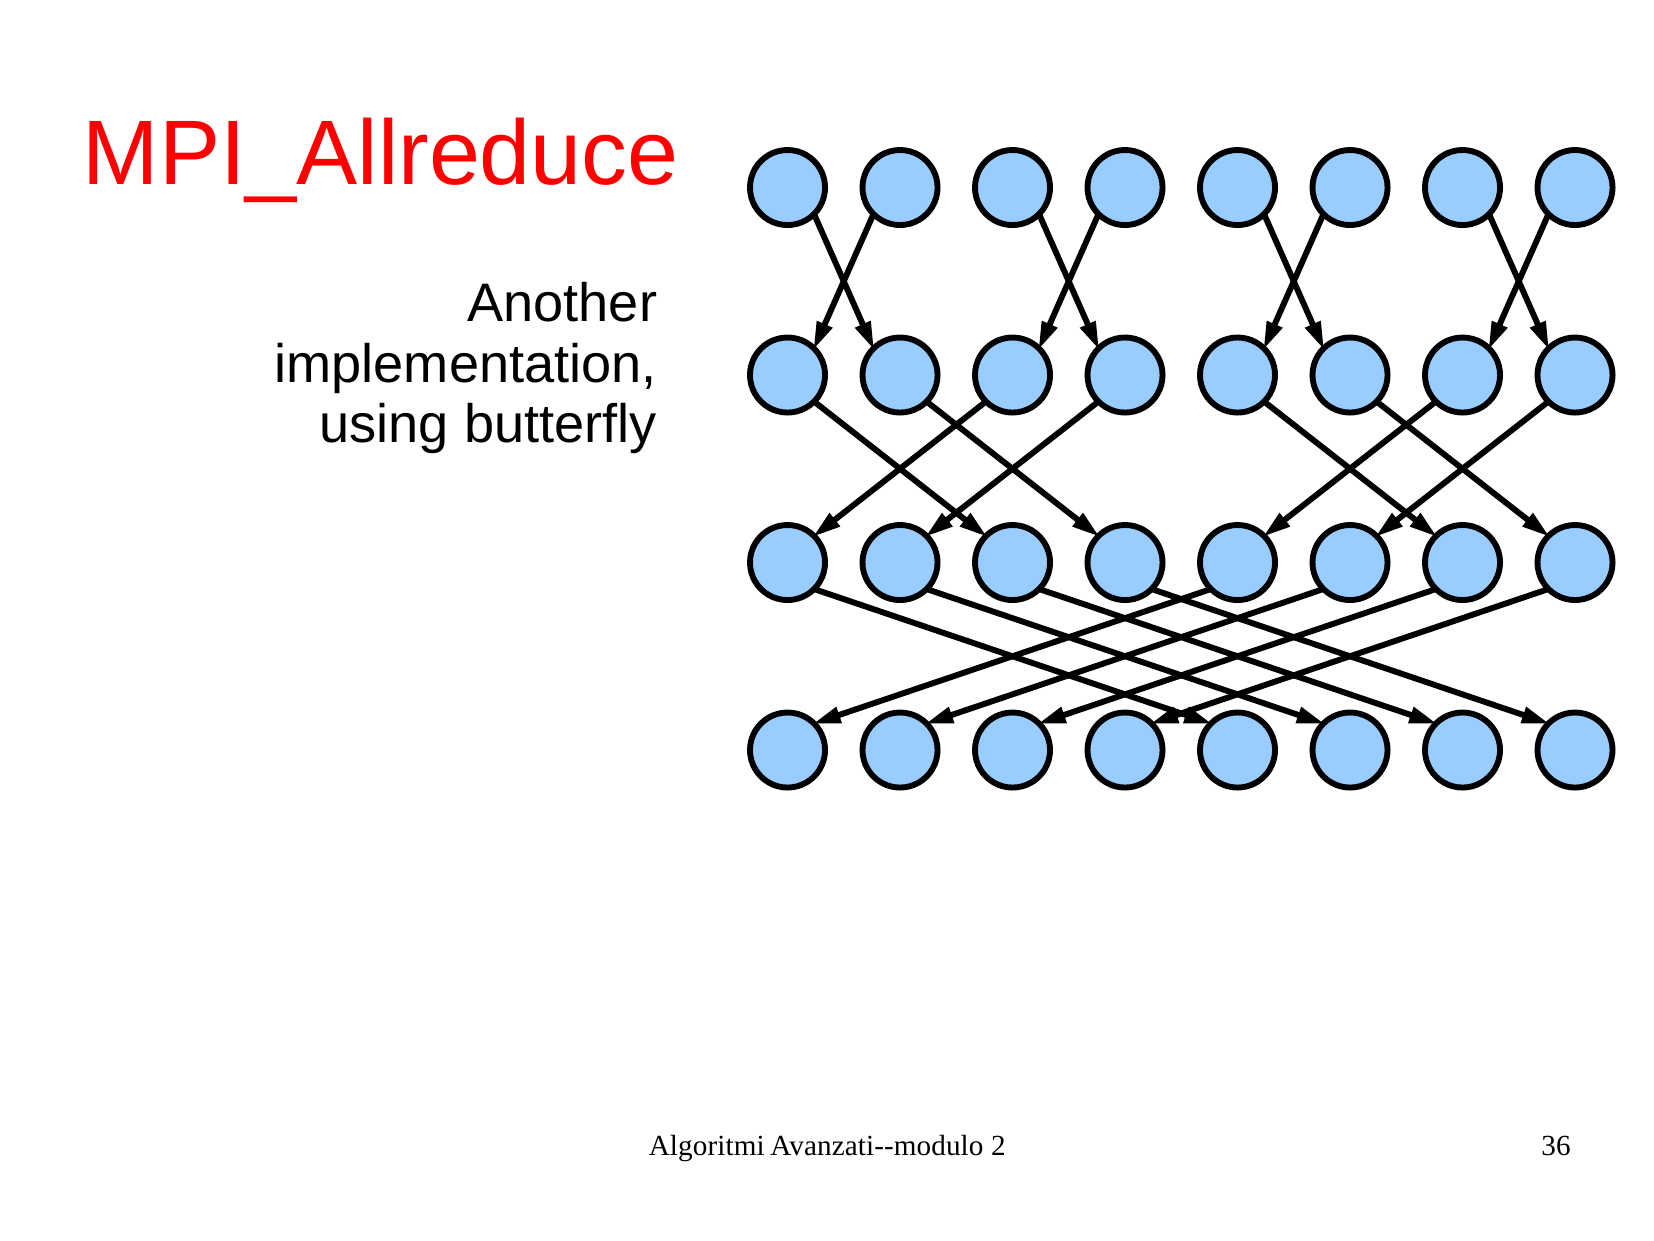

# MPI_Allreduce
Another implementation, using butterfly
Algoritmi Avanzati--modulo 2
36